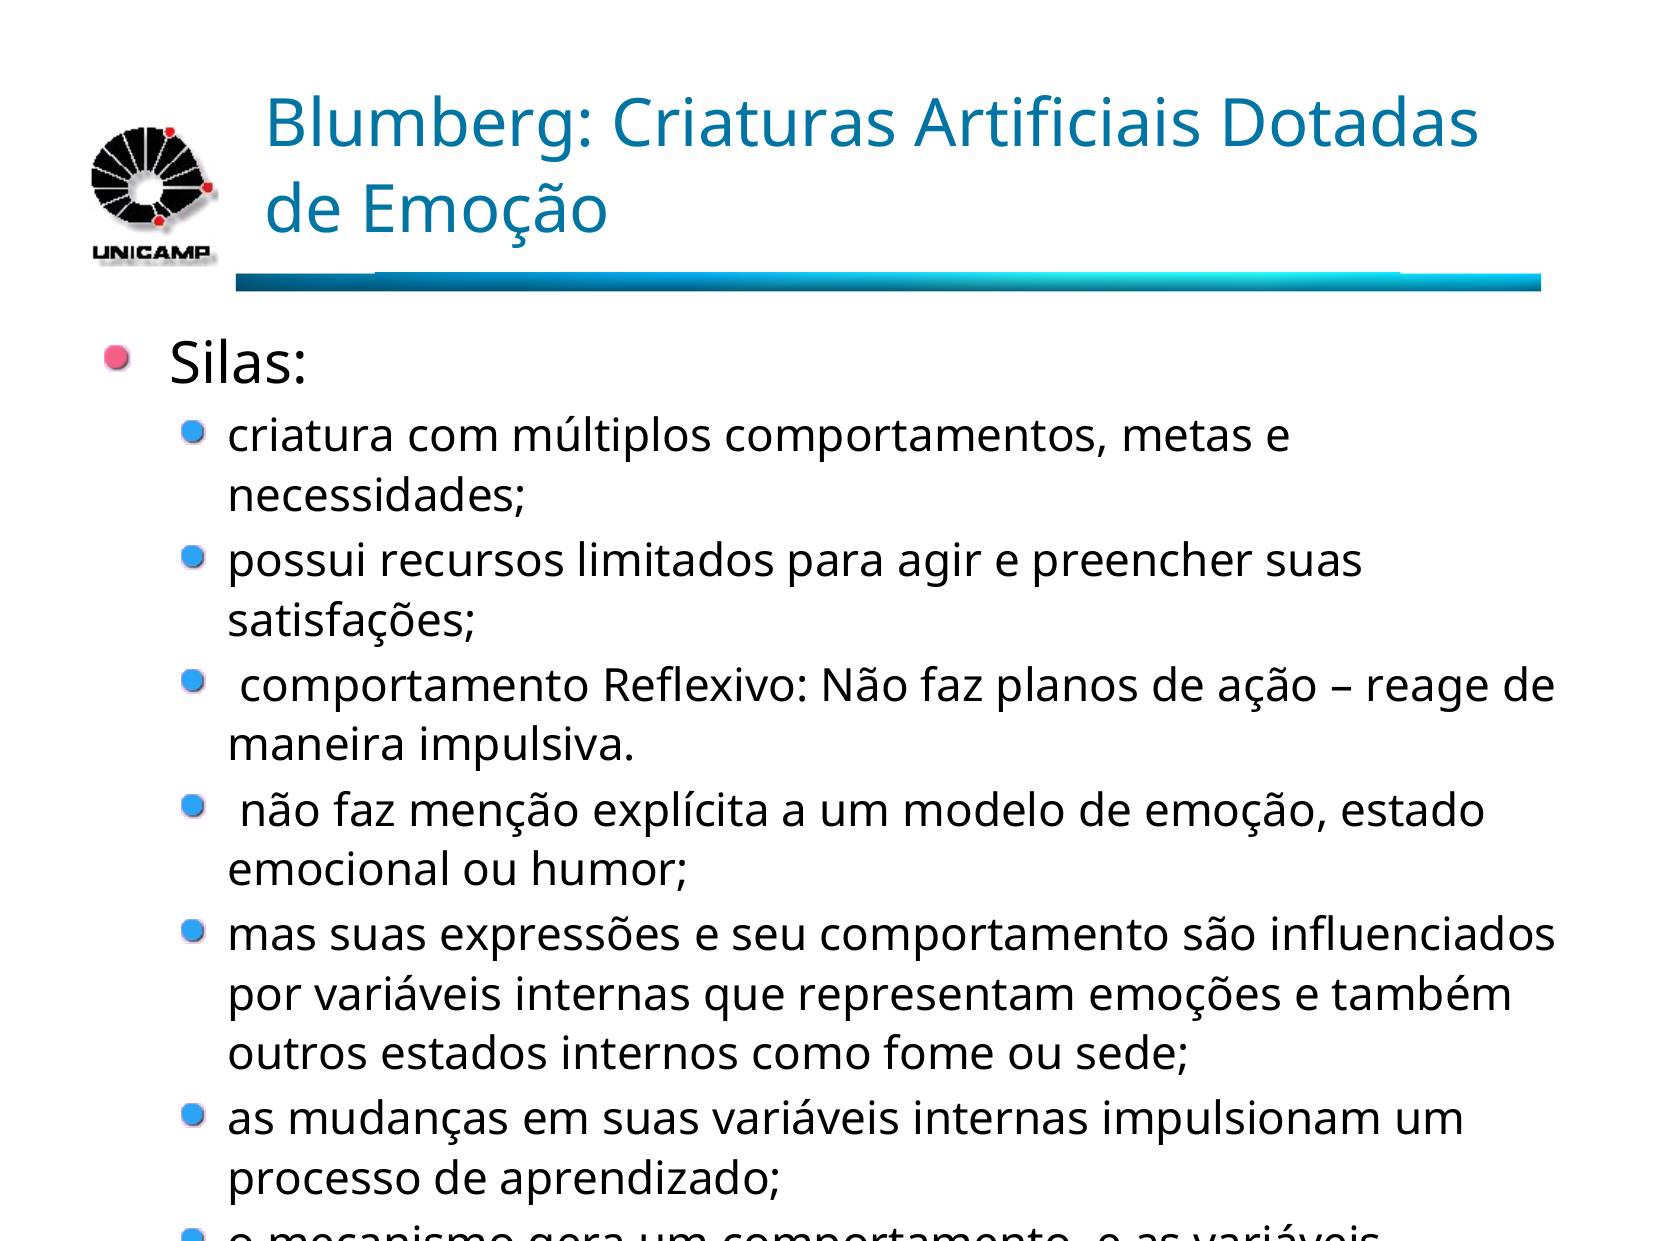

# Blumberg: Criaturas Artificiais Dotadas de Emoção
 Silas:
criatura com múltiplos comportamentos, metas e necessidades;
possui recursos limitados para agir e preencher suas satisfações;
 comportamento Reflexivo: Não faz planos de ação – reage de maneira impulsiva.
 não faz menção explícita a um modelo de emoção, estado emocional ou humor;
mas suas expressões e seu comportamento são influenciados por variáveis internas que representam emoções e também outros estados internos como fome ou sede;
as mudanças em suas variáveis internas impulsionam um processo de aprendizado;
o mecanismo gera um comportamento, e as variáveis internas de emoção intermediam como este é executado;